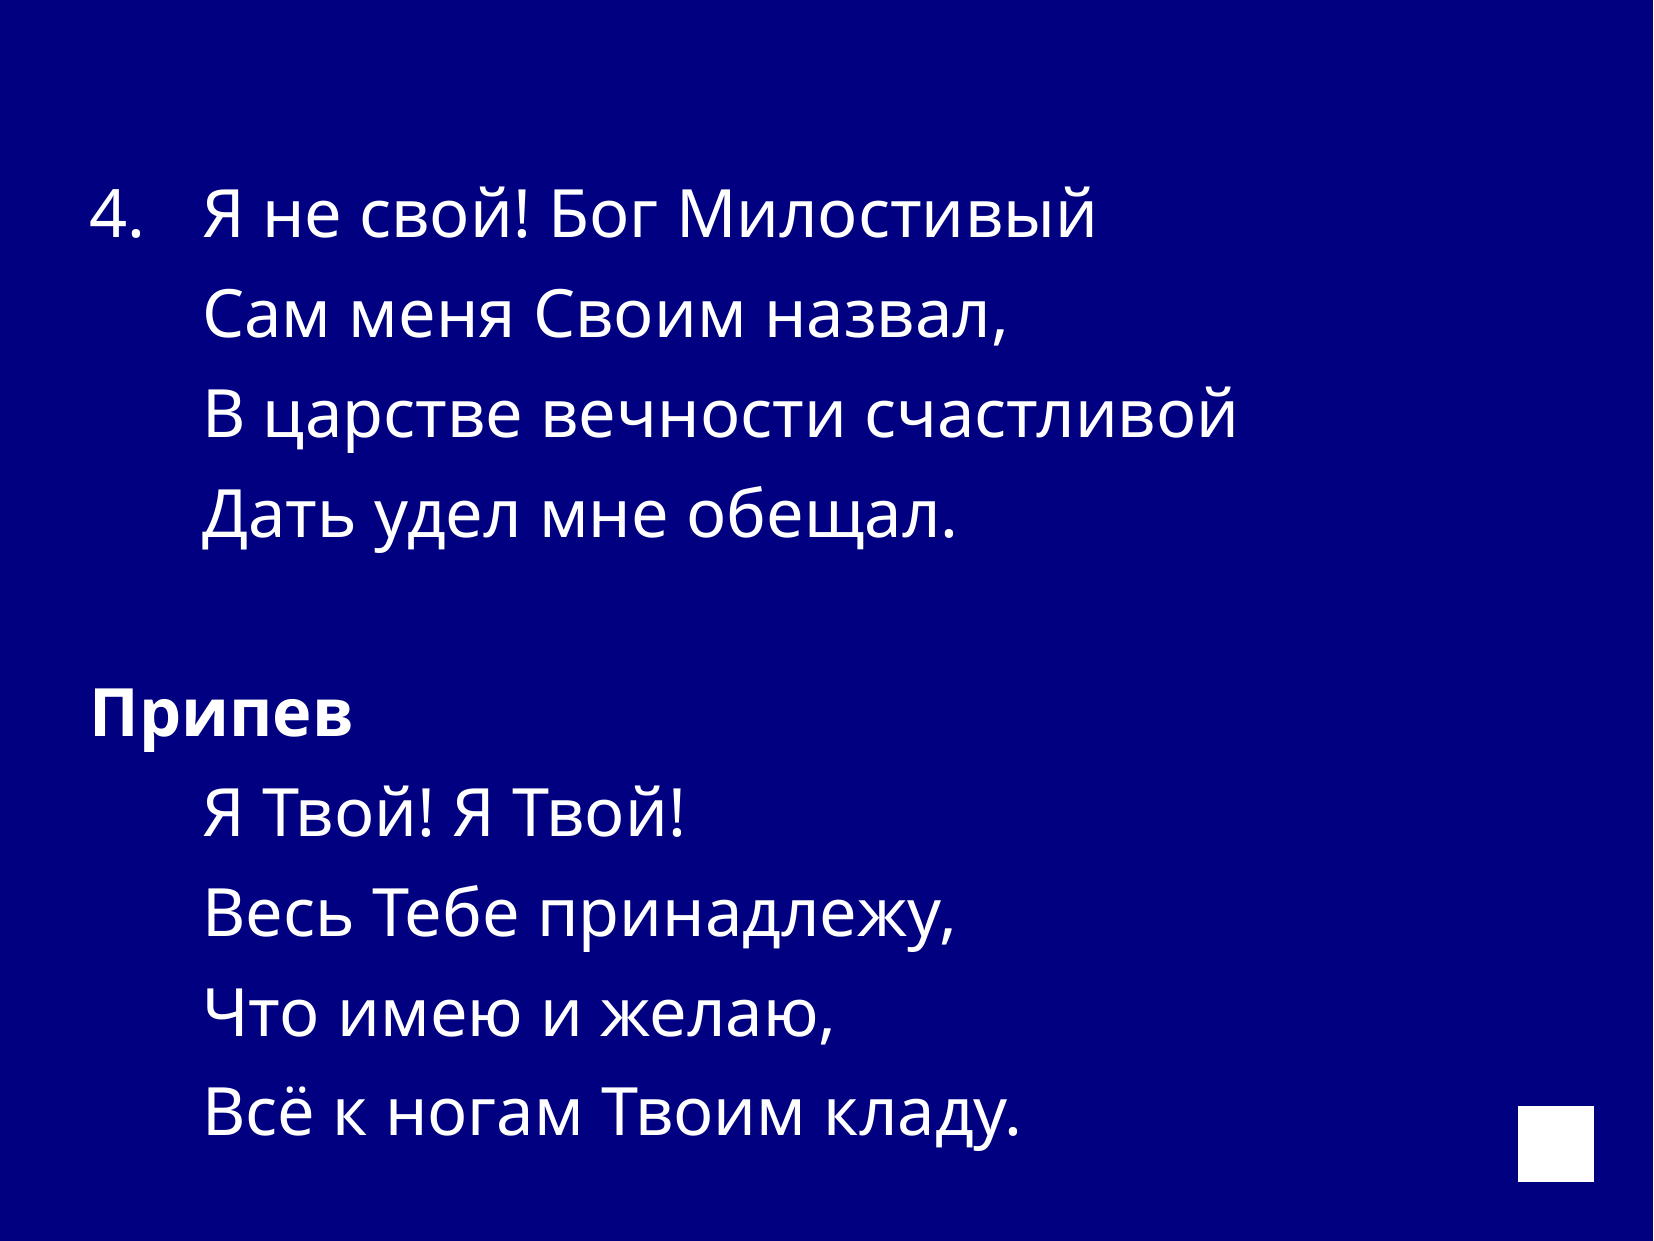

4.	Я не свой! Бог Милостивый
	Сам меня Своим назвал,
	В царстве вечности счастливой
	Дать удел мне обещал.
Припев
	Я Твой! Я Твой!
	Весь Тебе принадлежу,
	Что имею и желаю,
	Всё к ногам Твоим кладу.